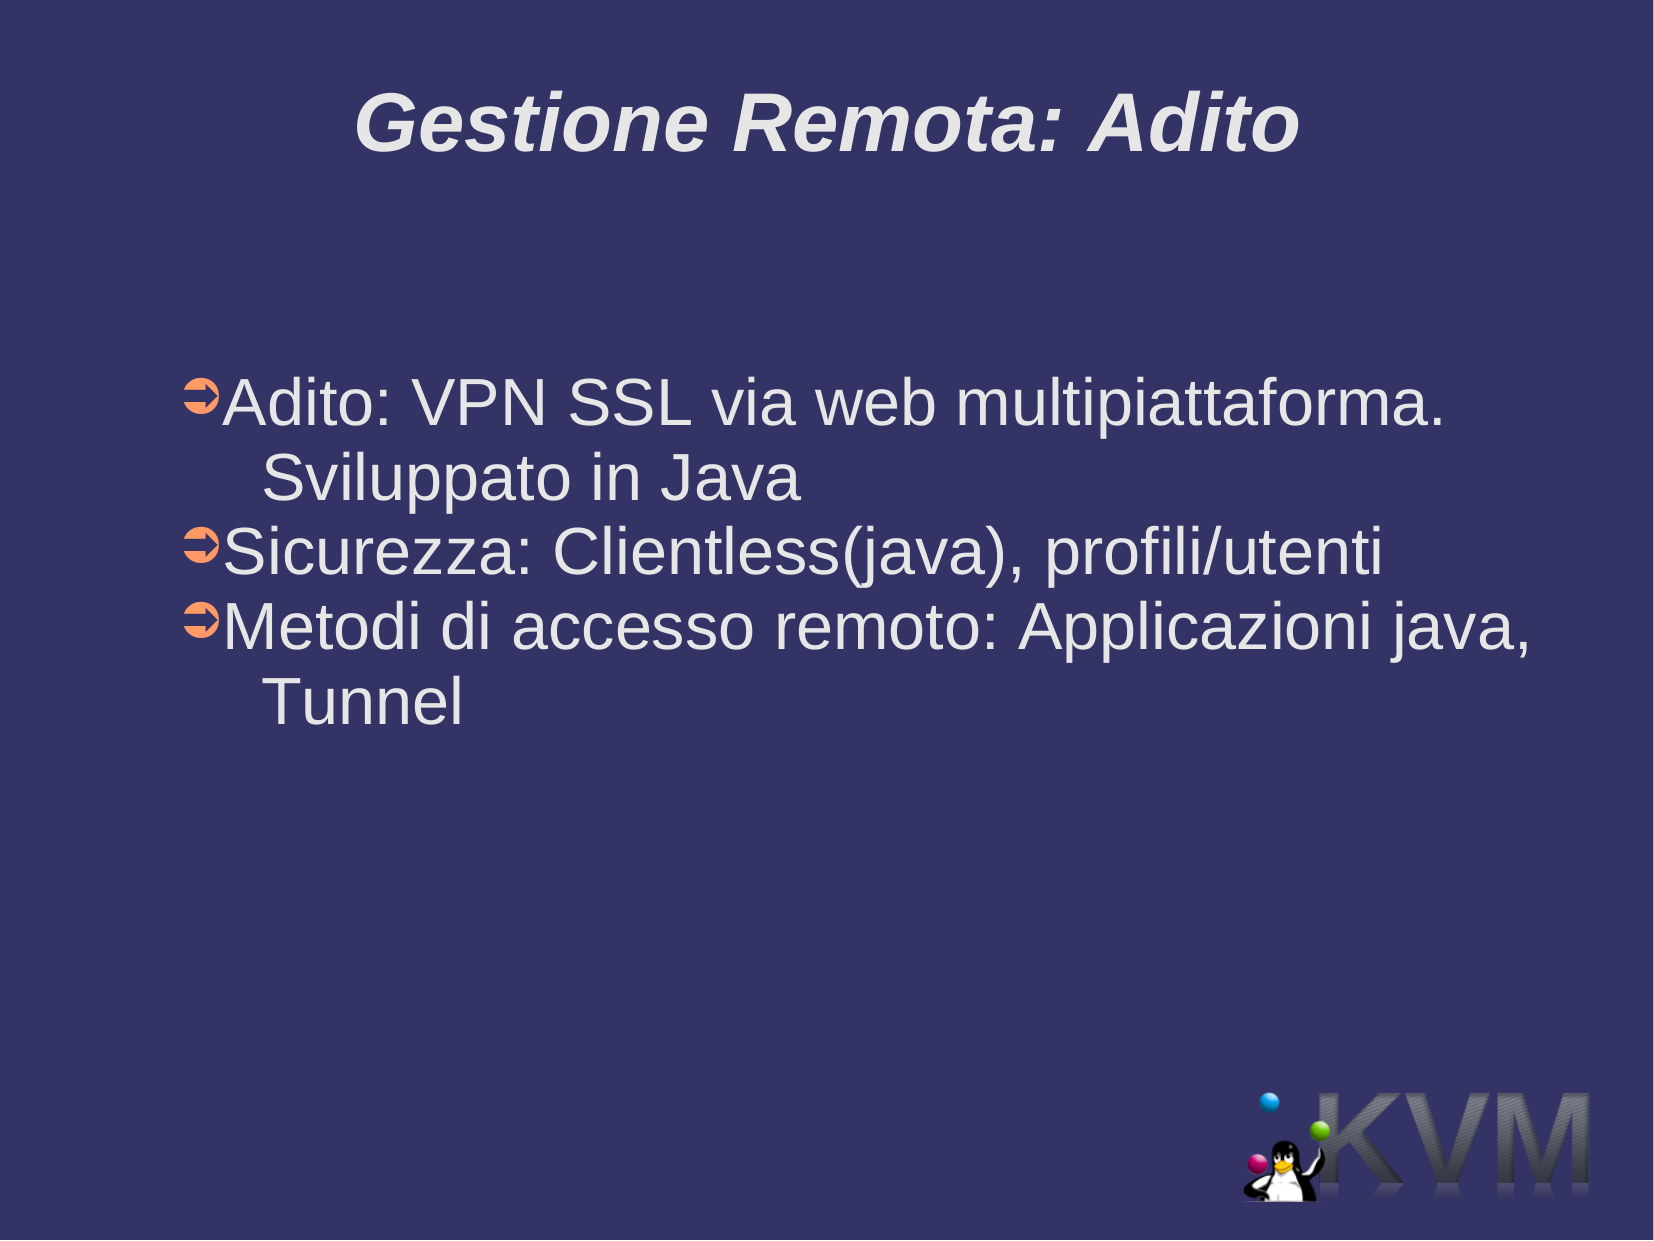

# Gestione Remota: Adito
Adito: VPN SSL via web multipiattaforma. Sviluppato in Java
Sicurezza: Clientless(java), profili/utenti
Metodi di accesso remoto: Applicazioni java, Tunnel